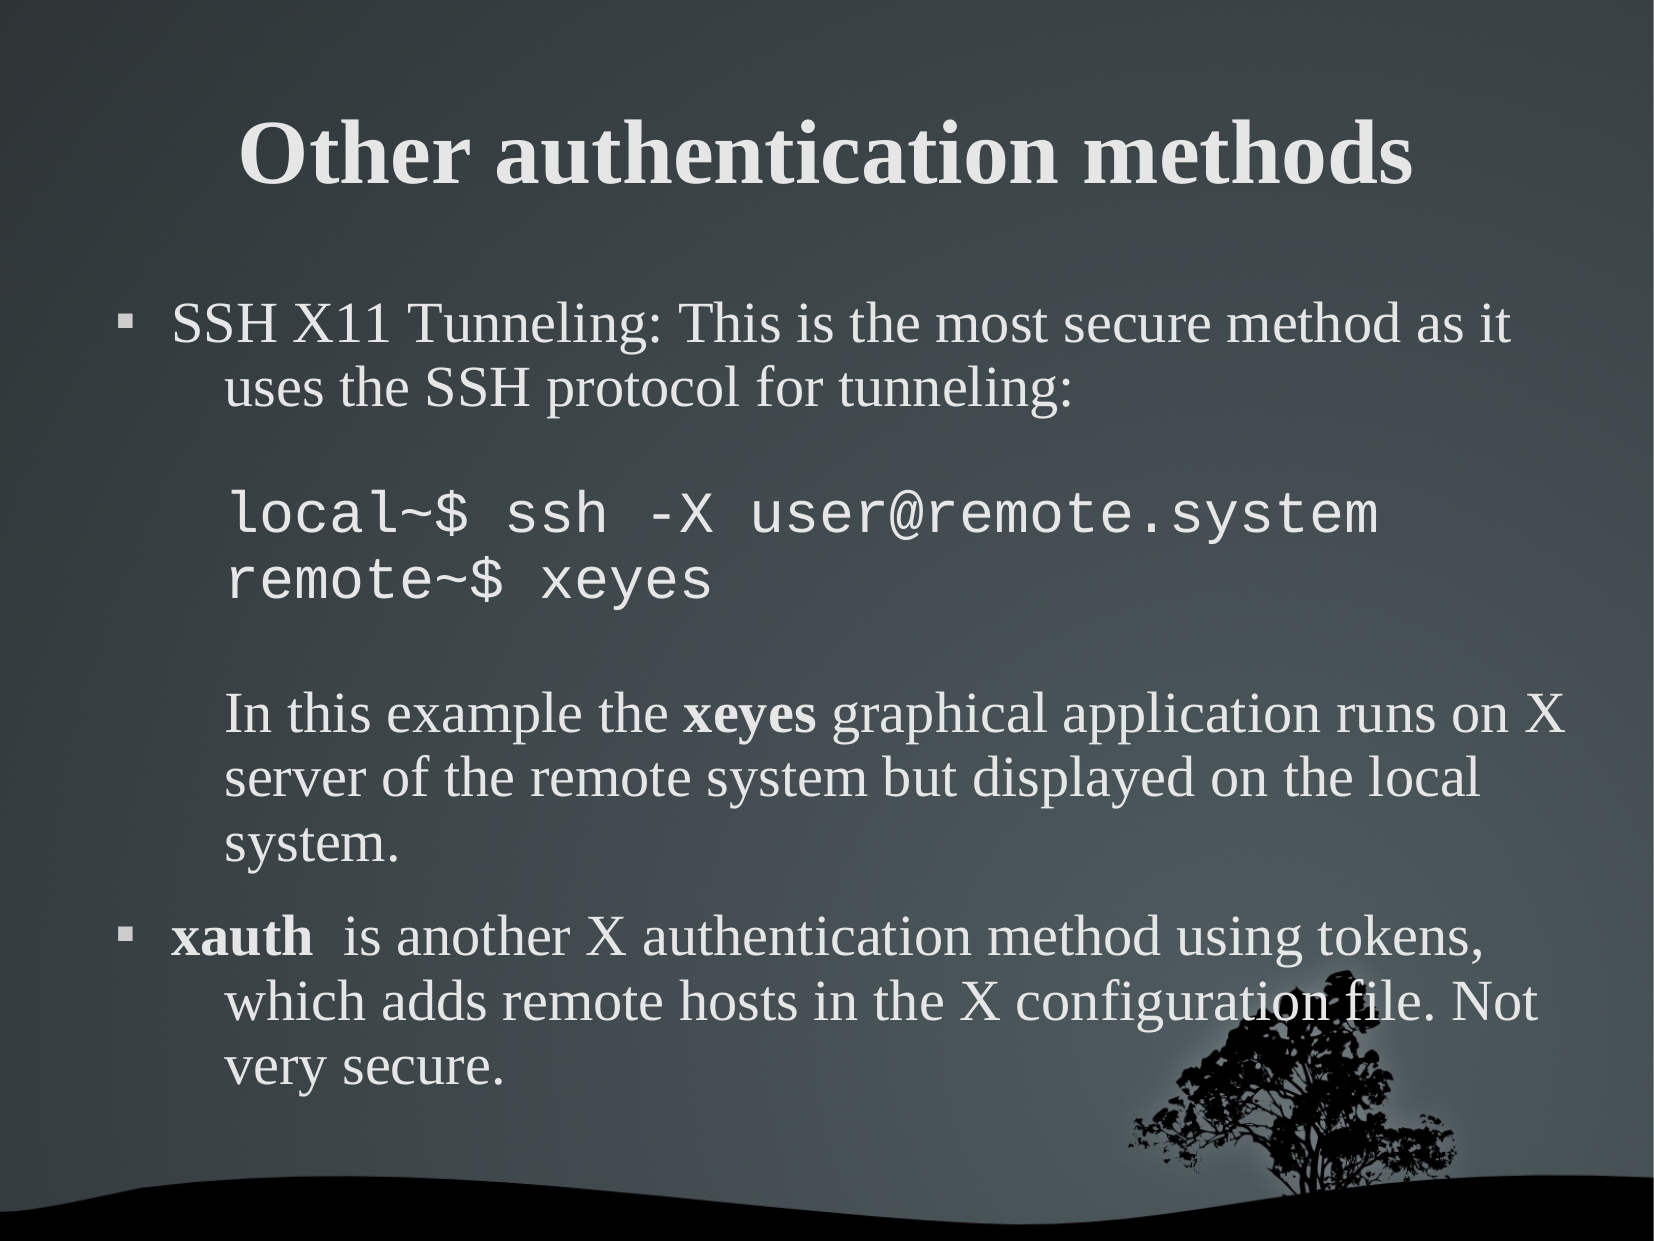

# Other authentication methods
SSH X11 Tunneling: This is the most secure method as it uses the SSH protocol for tunneling:
local~$ ssh -X user@remote.system
remote~$ xeyes
In this example the xeyes graphical application runs on X server of the remote system but displayed on the local system.
xauth is another X authentication method using tokens, which adds remote hosts in the X configuration file. Not very secure.